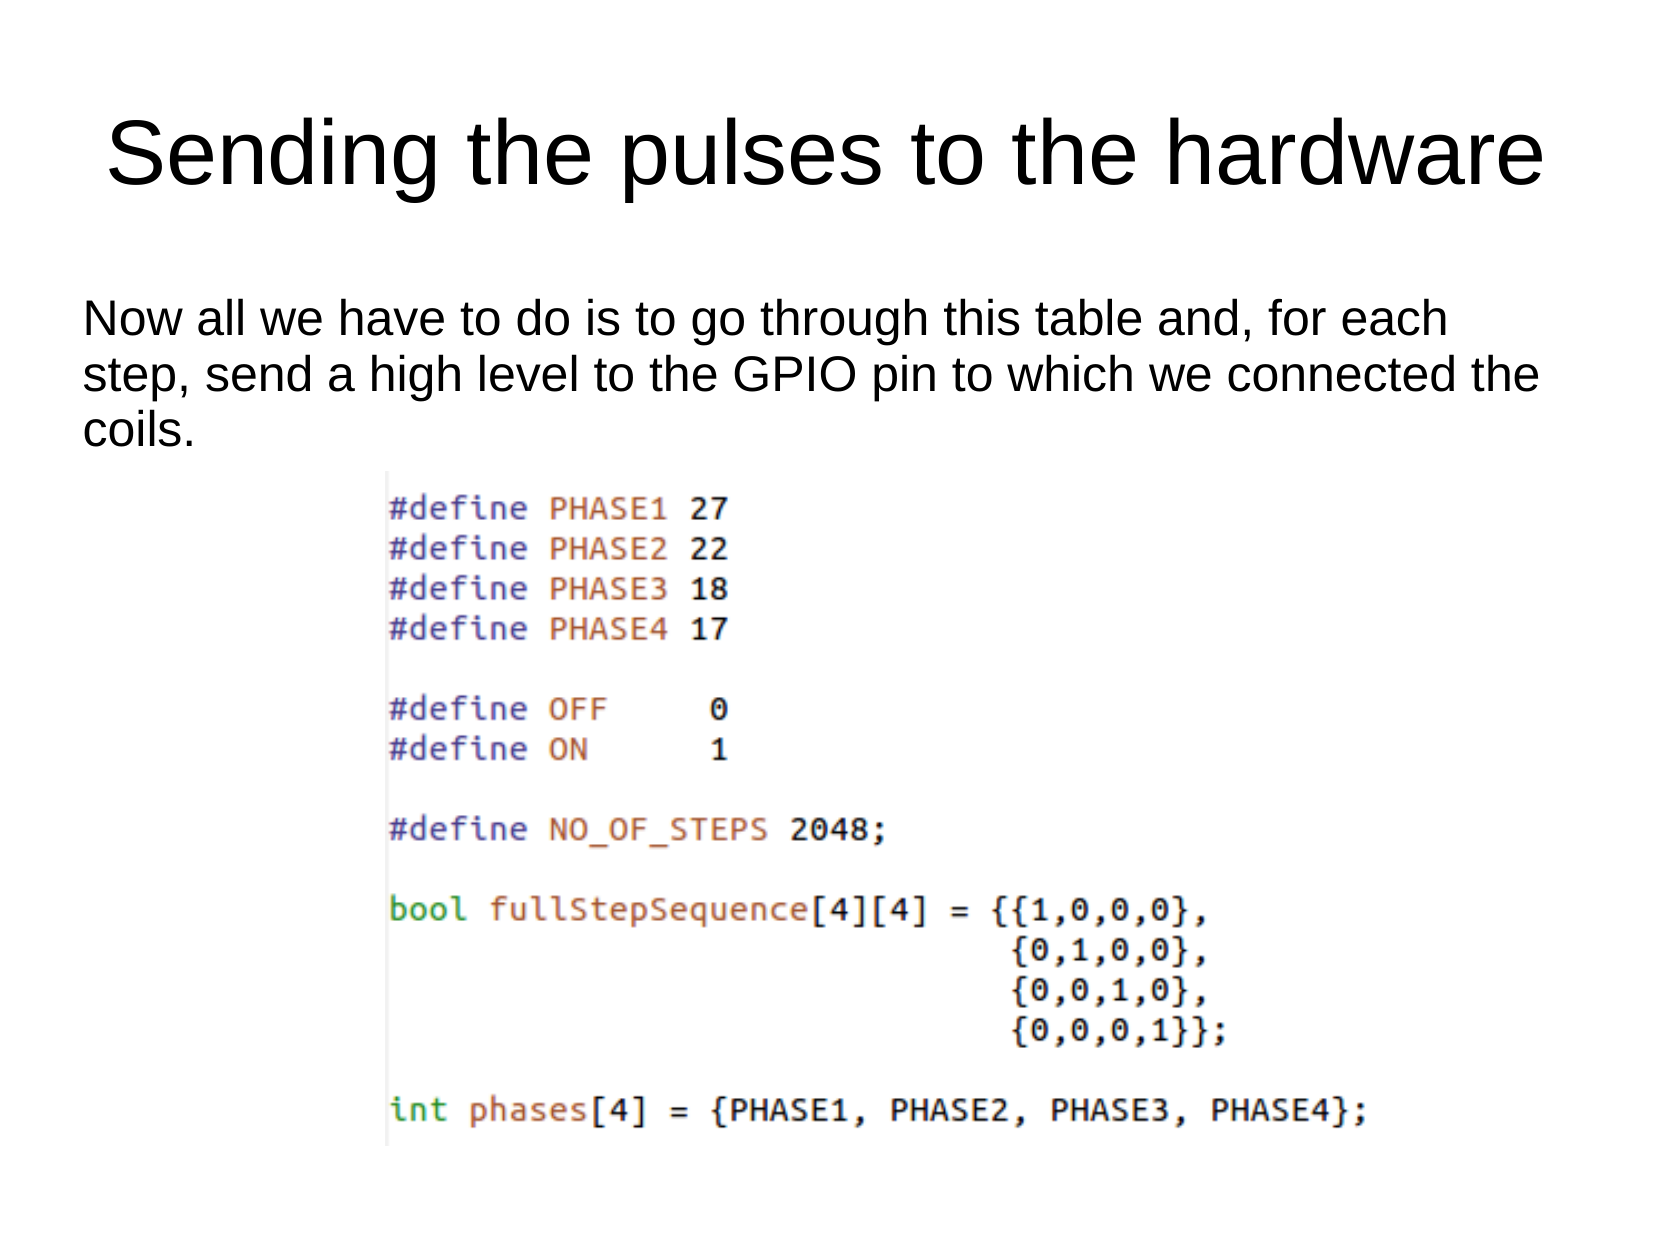

# Sending the pulses to the hardware
Now all we have to do is to go through this table and, for each step, send a high level to the GPIO pin to which we connected the coils.